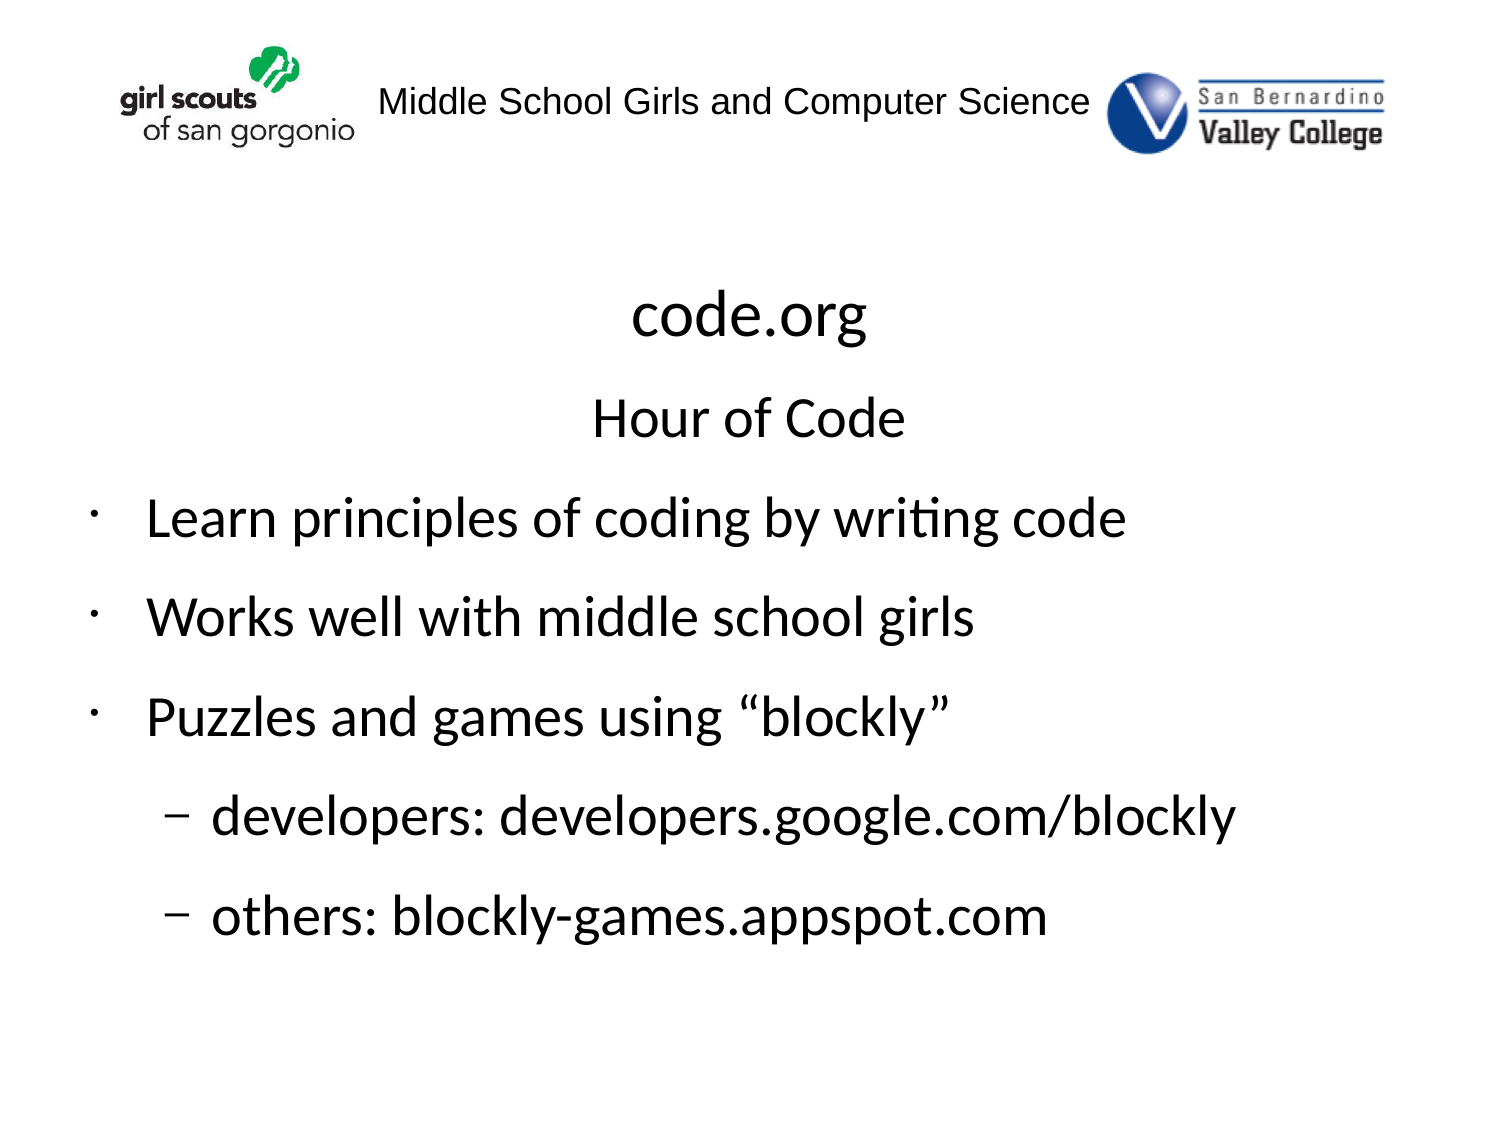

# code.org
Hour of Code
Learn principles of coding by writing code
Works well with middle school girls
Puzzles and games using “blockly”
developers: developers.google.com/blockly
others: blockly-games.appspot.com